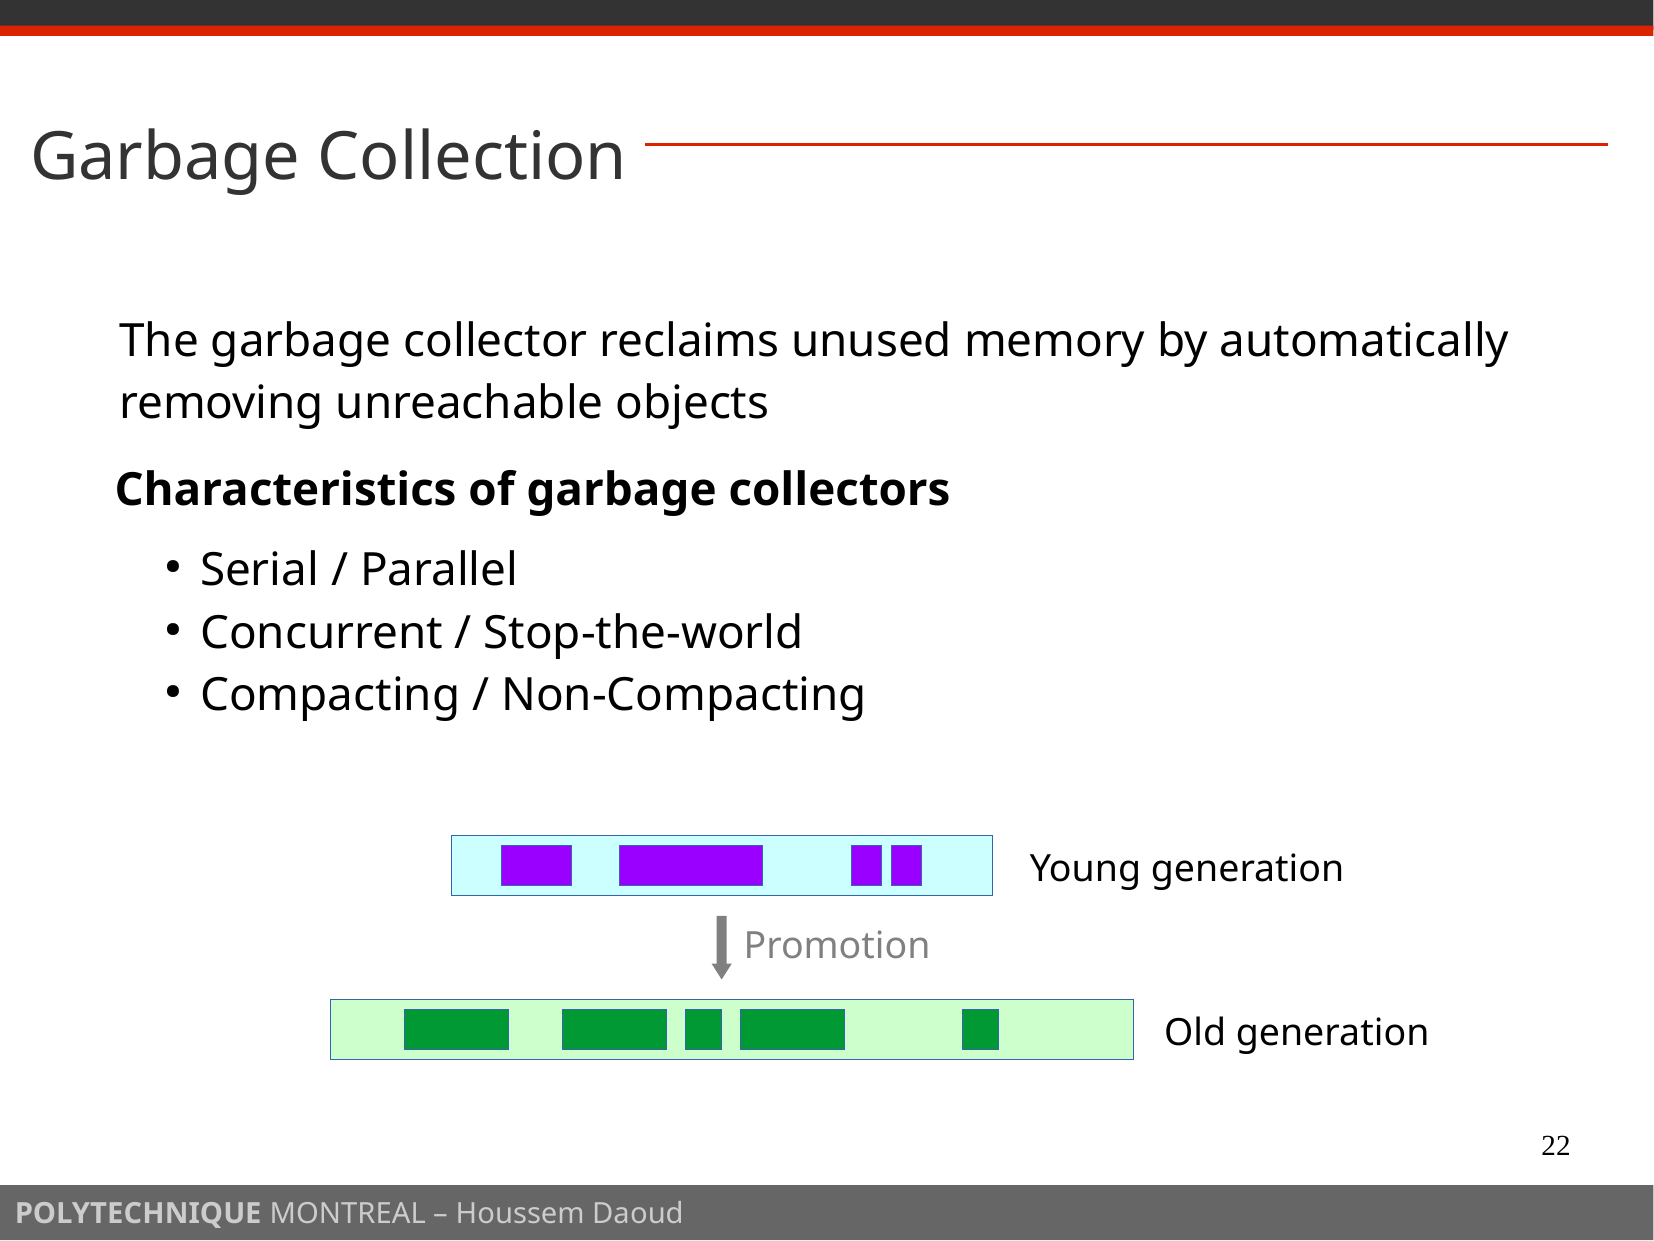

Garbage Collection
The garbage collector reclaims unused memory by automatically removing unreachable objects
Characteristics of garbage collectors
Serial / Parallel
Concurrent / Stop-the-world
Compacting / Non-Compacting
Young generation
Promotion
Old generation
22
POLYTECHNIQUE MONTREAL – Houssem Daoud